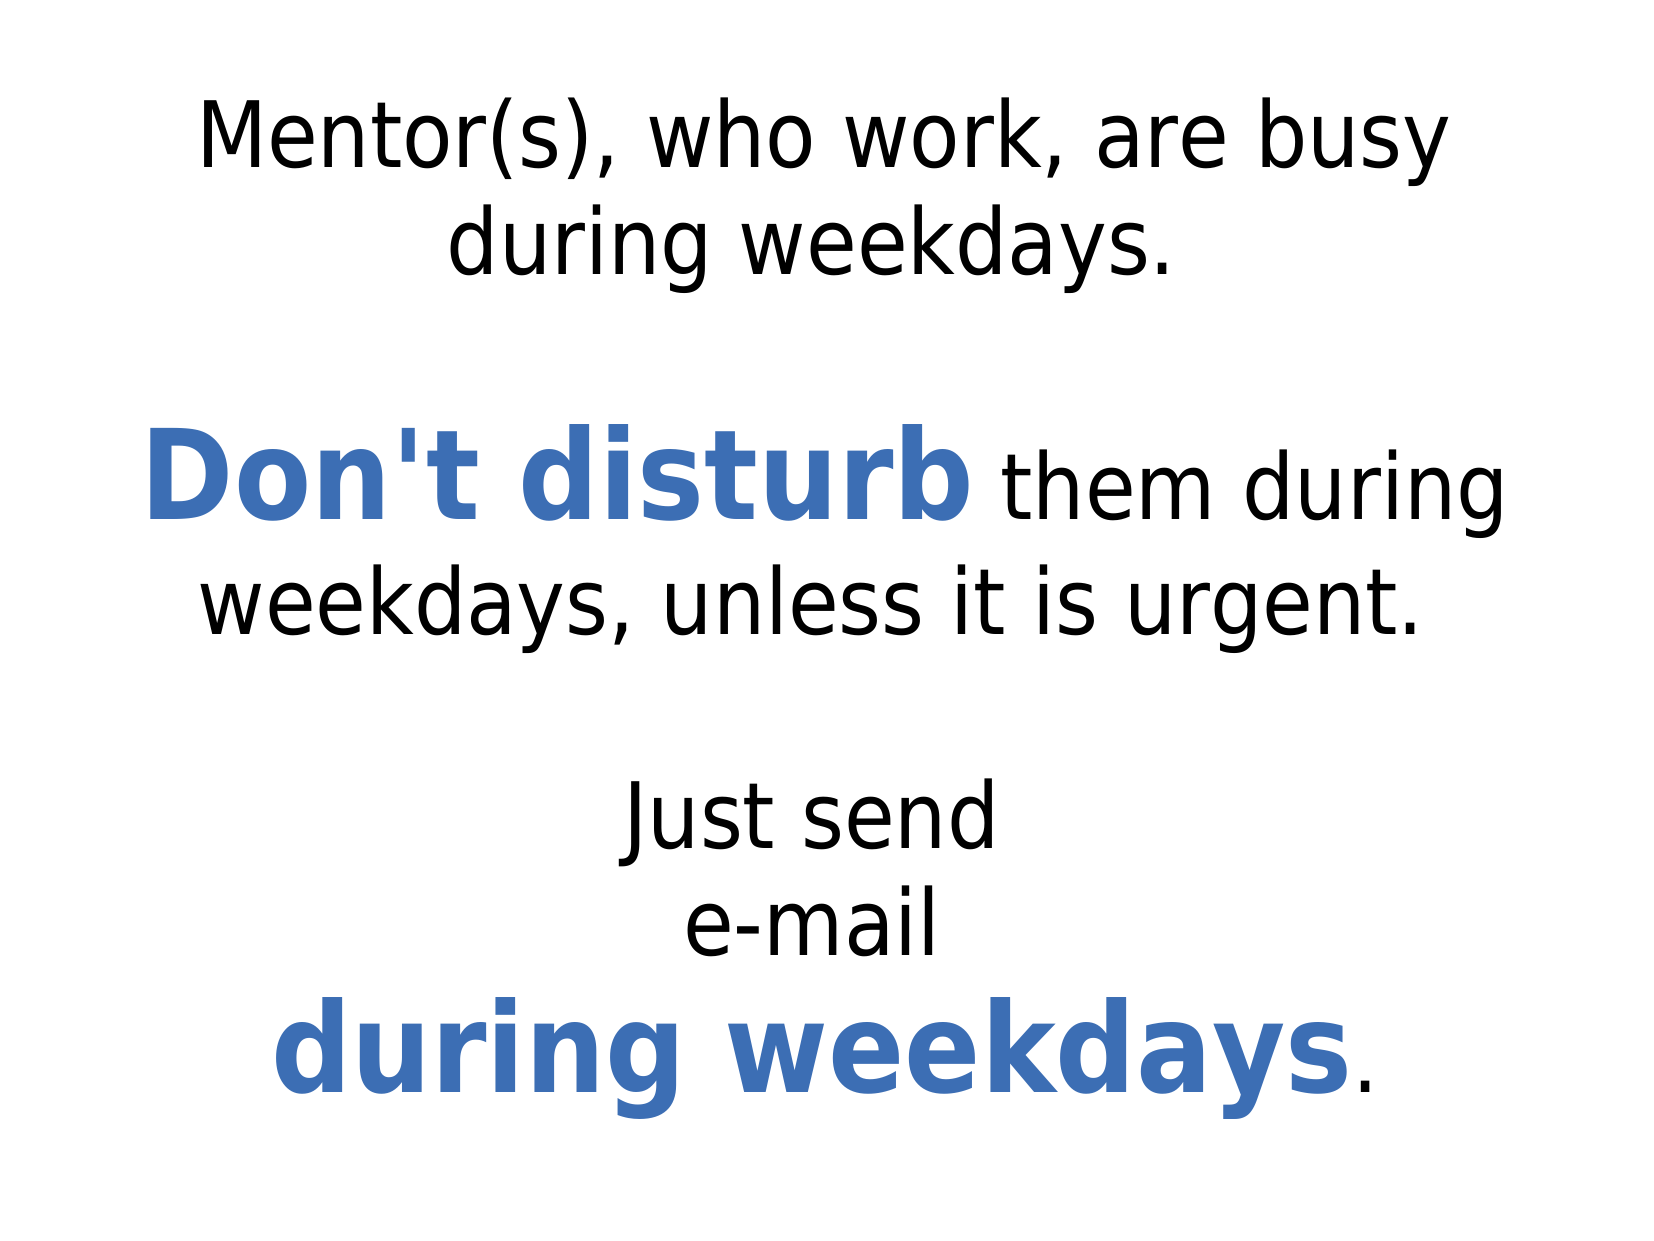

Mentor(s), who work, are busy during weekdays.
Don't disturb them during weekdays, unless it is urgent.
Just send
e-mail
during weekdays.